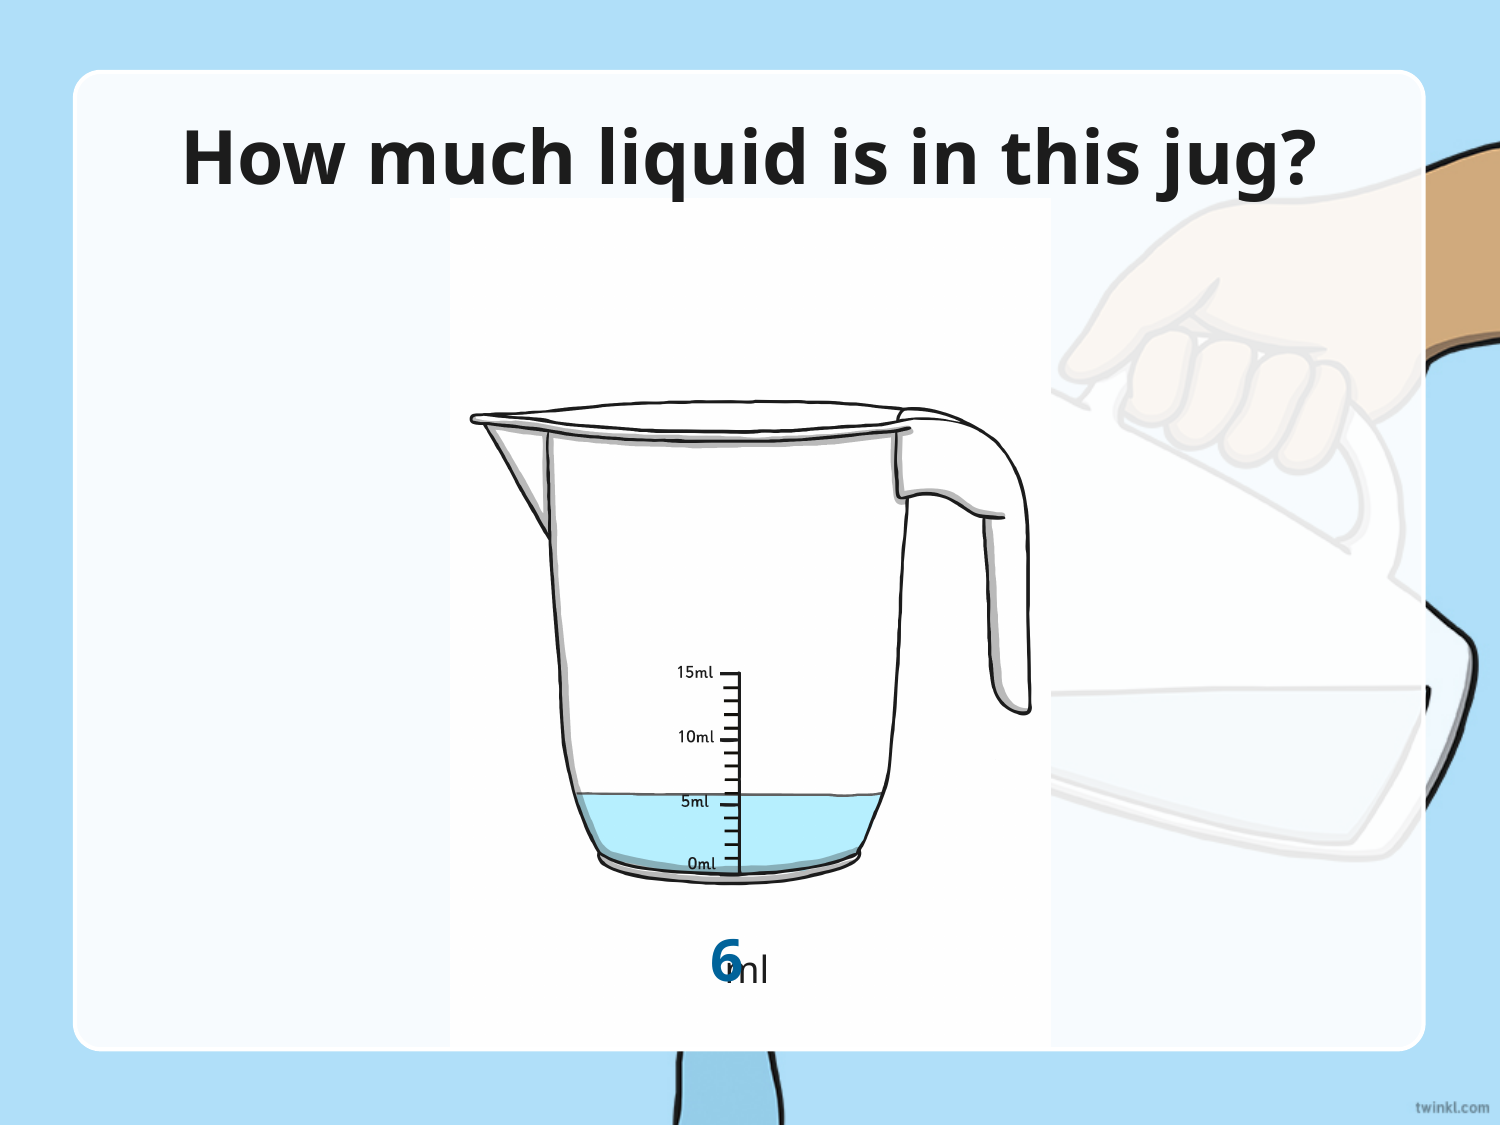

# How much liquid is in this jug?
6
	ml